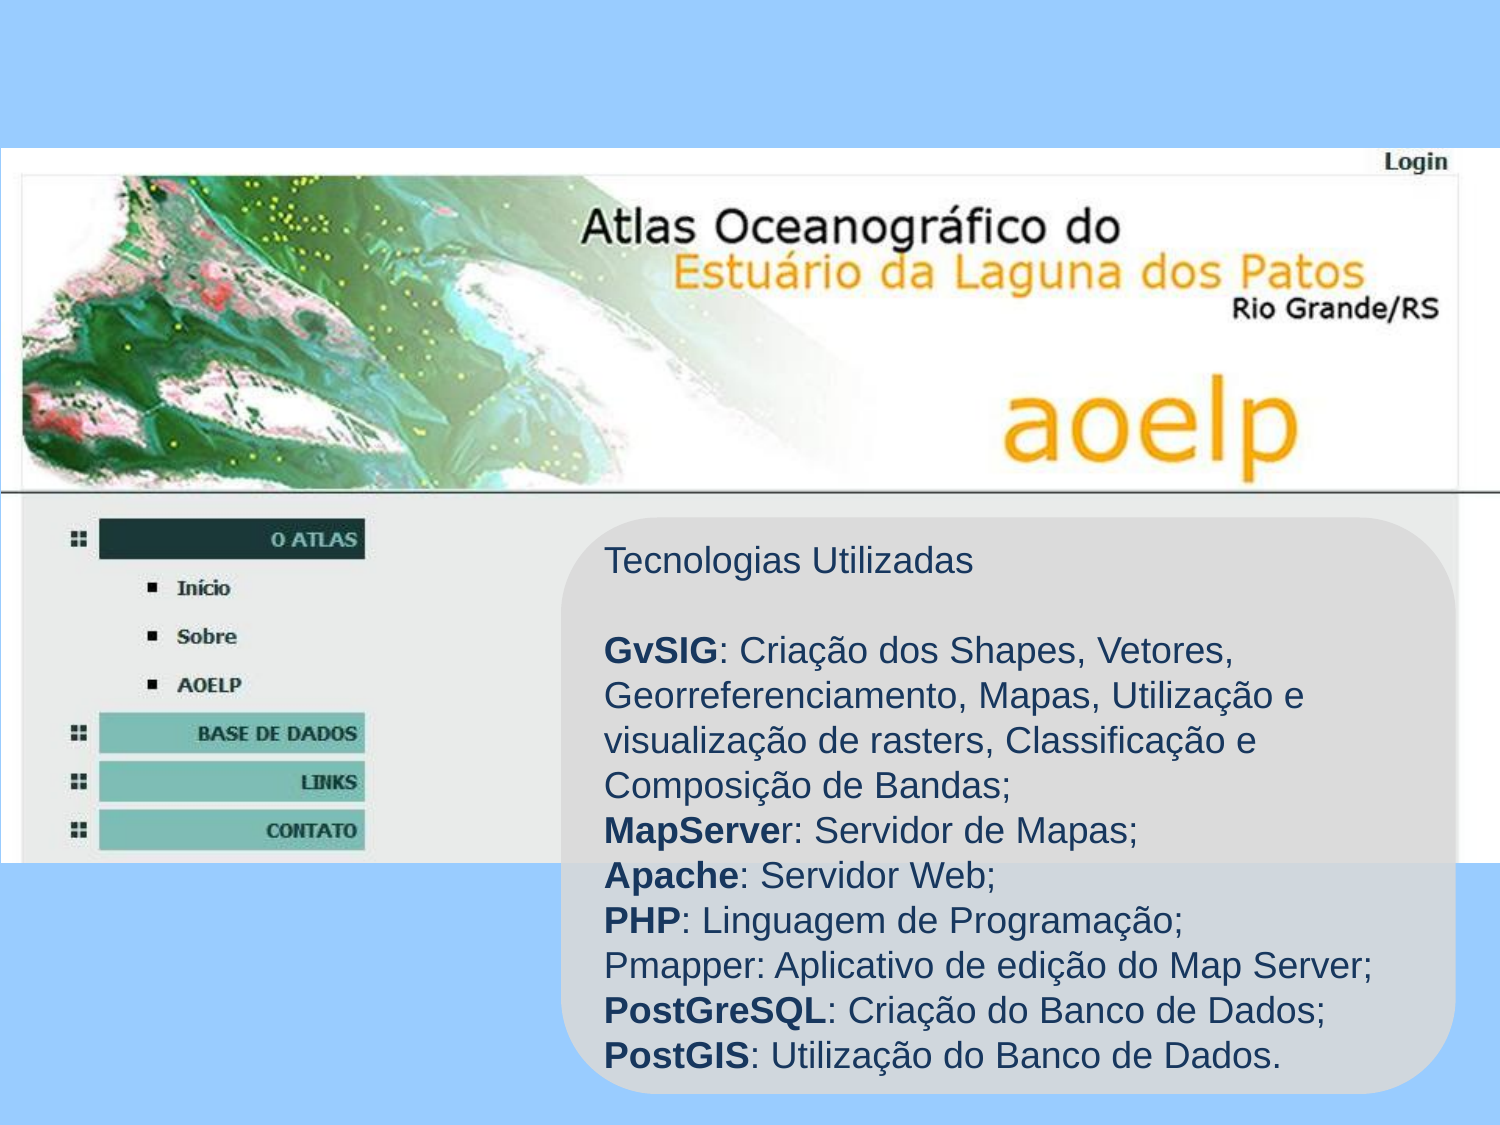

Tecnologias Utilizadas
GvSIG: Criação dos Shapes, Vetores, Georreferenciamento, Mapas, Utilização e visualização de rasters, Classificação e Composição de Bandas;
MapServer: Servidor de Mapas;
Apache: Servidor Web;
PHP: Linguagem de Programação;
Pmapper: Aplicativo de edição do Map Server;
PostGreSQL: Criação do Banco de Dados;
PostGIS: Utilização do Banco de Dados.